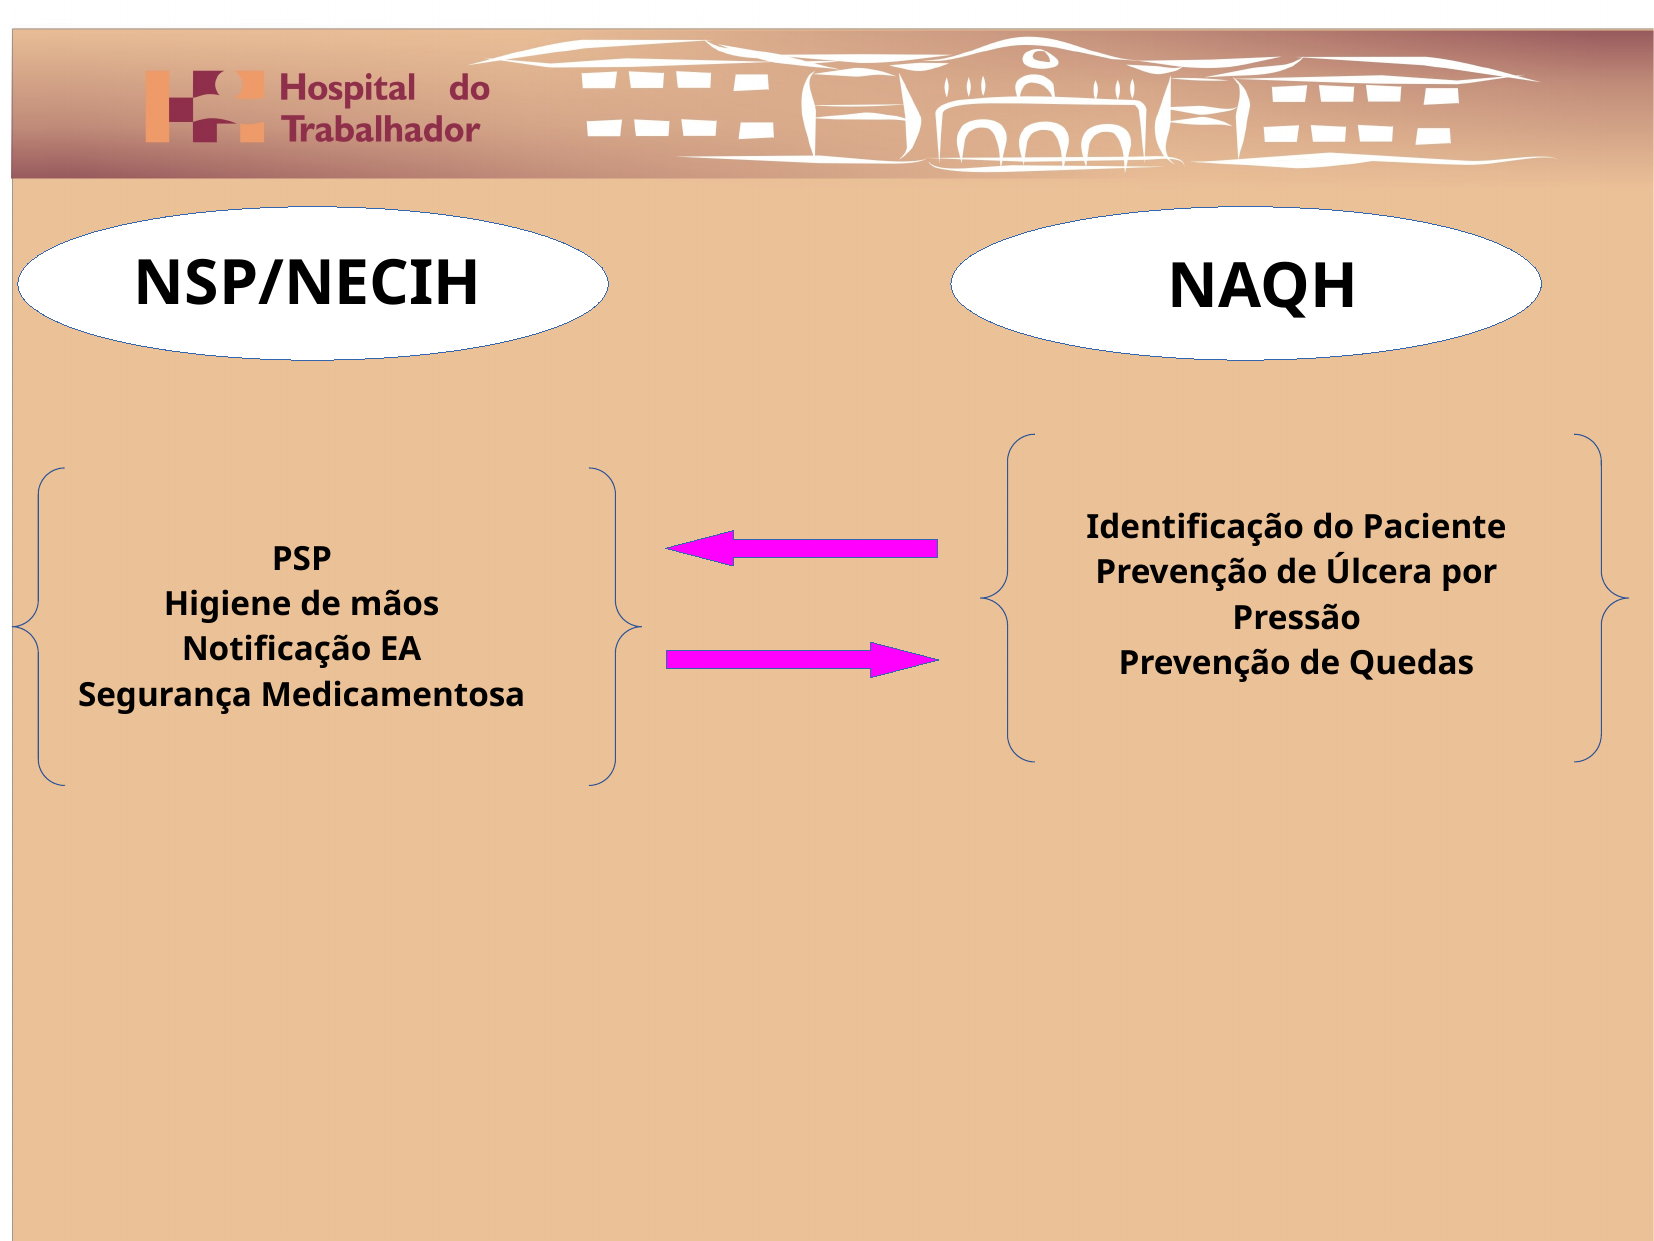

NAQH
NSP/NECIH
NAQH
PSP
Higiene de mãos
Notificação EA
Segurança Medicamentosa
Identificação do Paciente
Prevenção de Úlcera por Pressão
Prevenção de Quedas